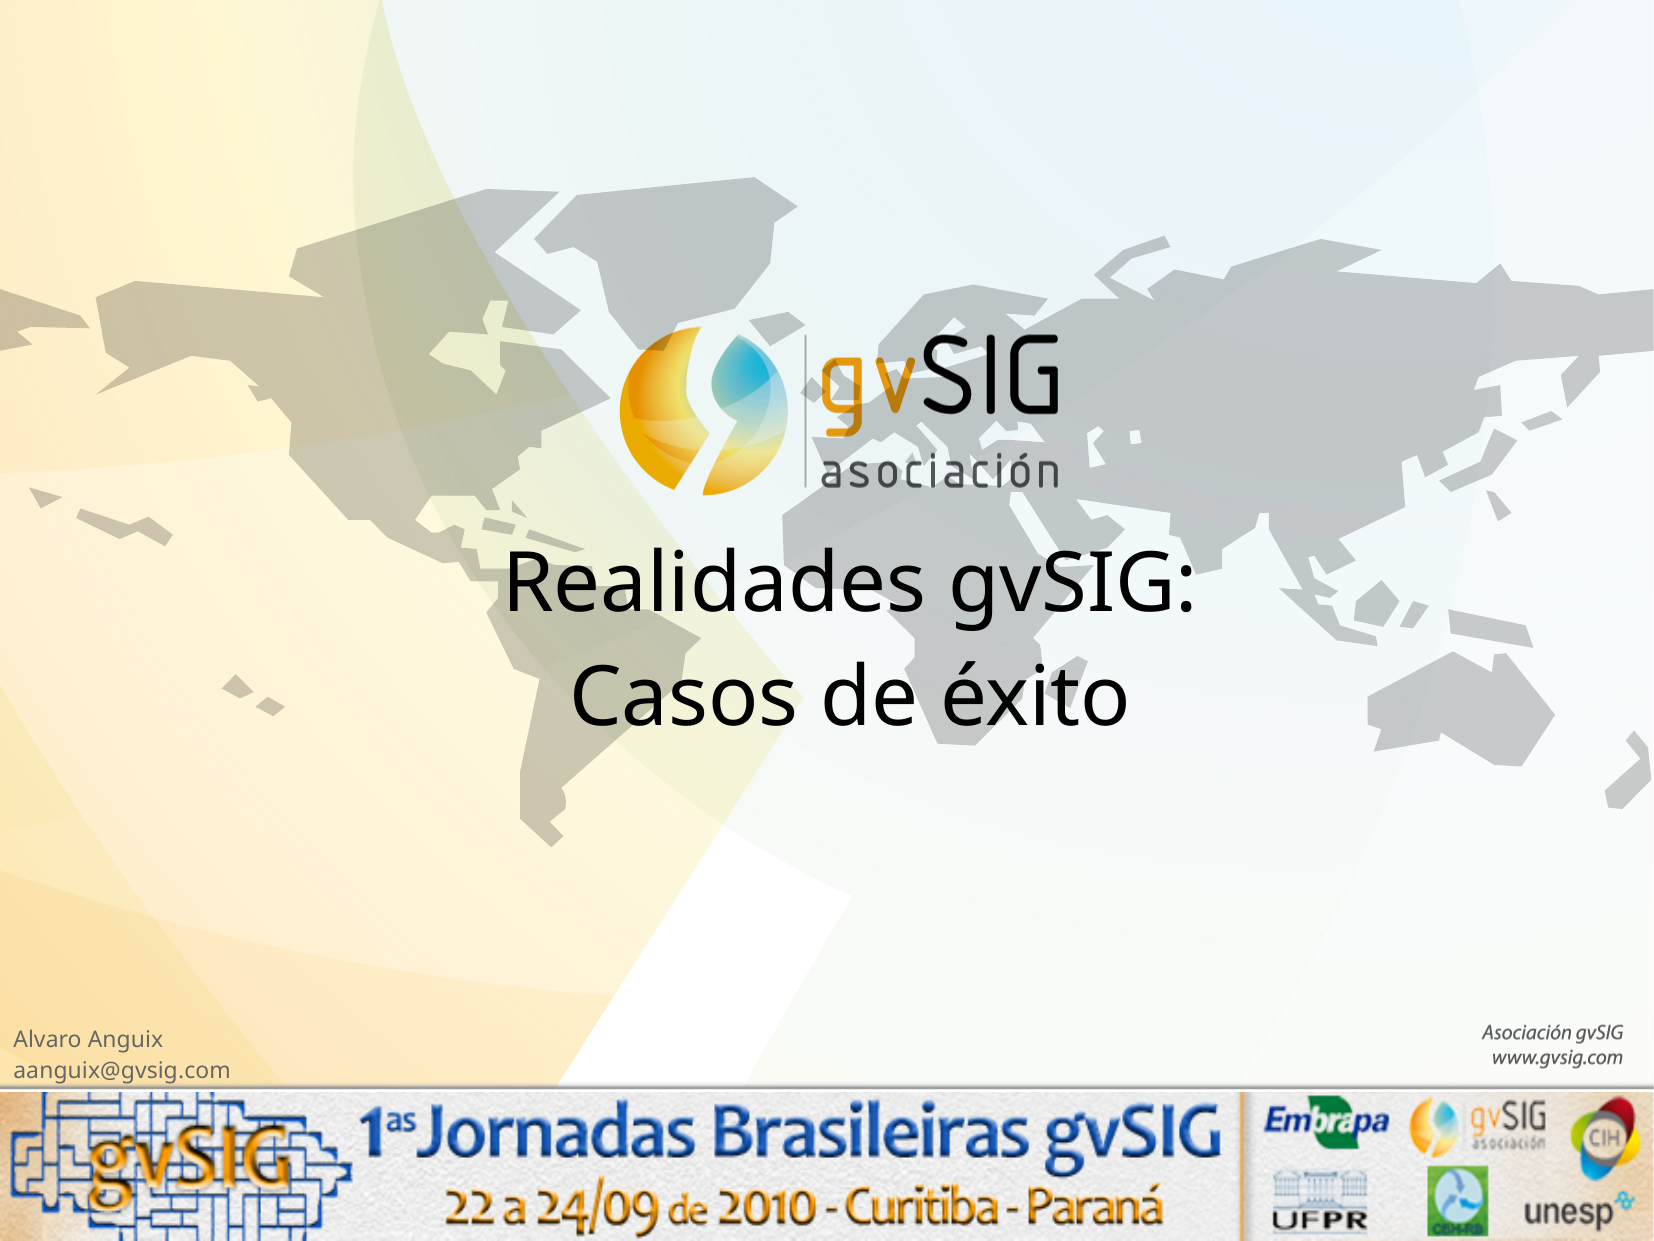

# Realidades gvSIG: Casos de éxito
Alvaro Anguix
aanguix@gvsig.com